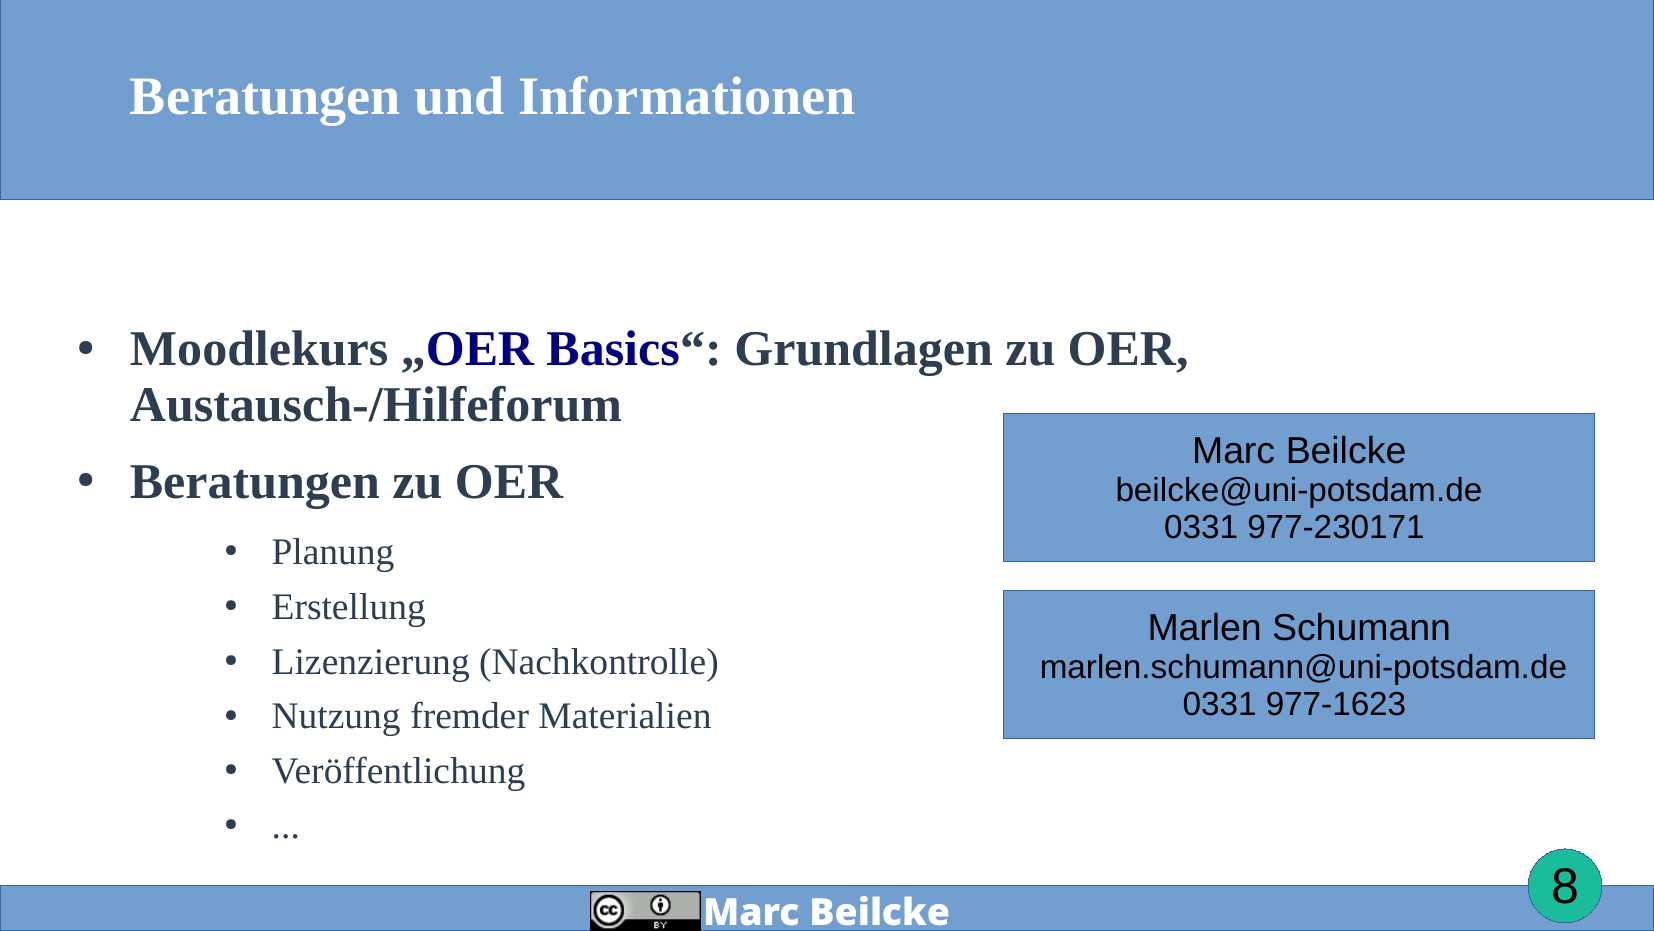

# Beratungen und Informationen
Moodlekurs „OER Basics“: Grundlagen zu OER, Austausch-/Hilfeforum
Beratungen zu OER
Planung
Erstellung
Lizenzierung (Nachkontrolle)
Nutzung fremder Materialien
Veröffentlichung
...
Marc Beilcke
beilcke@uni-potsdam.de
0331 977-230171
Marlen Schumann
 marlen.schumann@uni-potsdam.de
0331 977-1623
Marc Beilcke